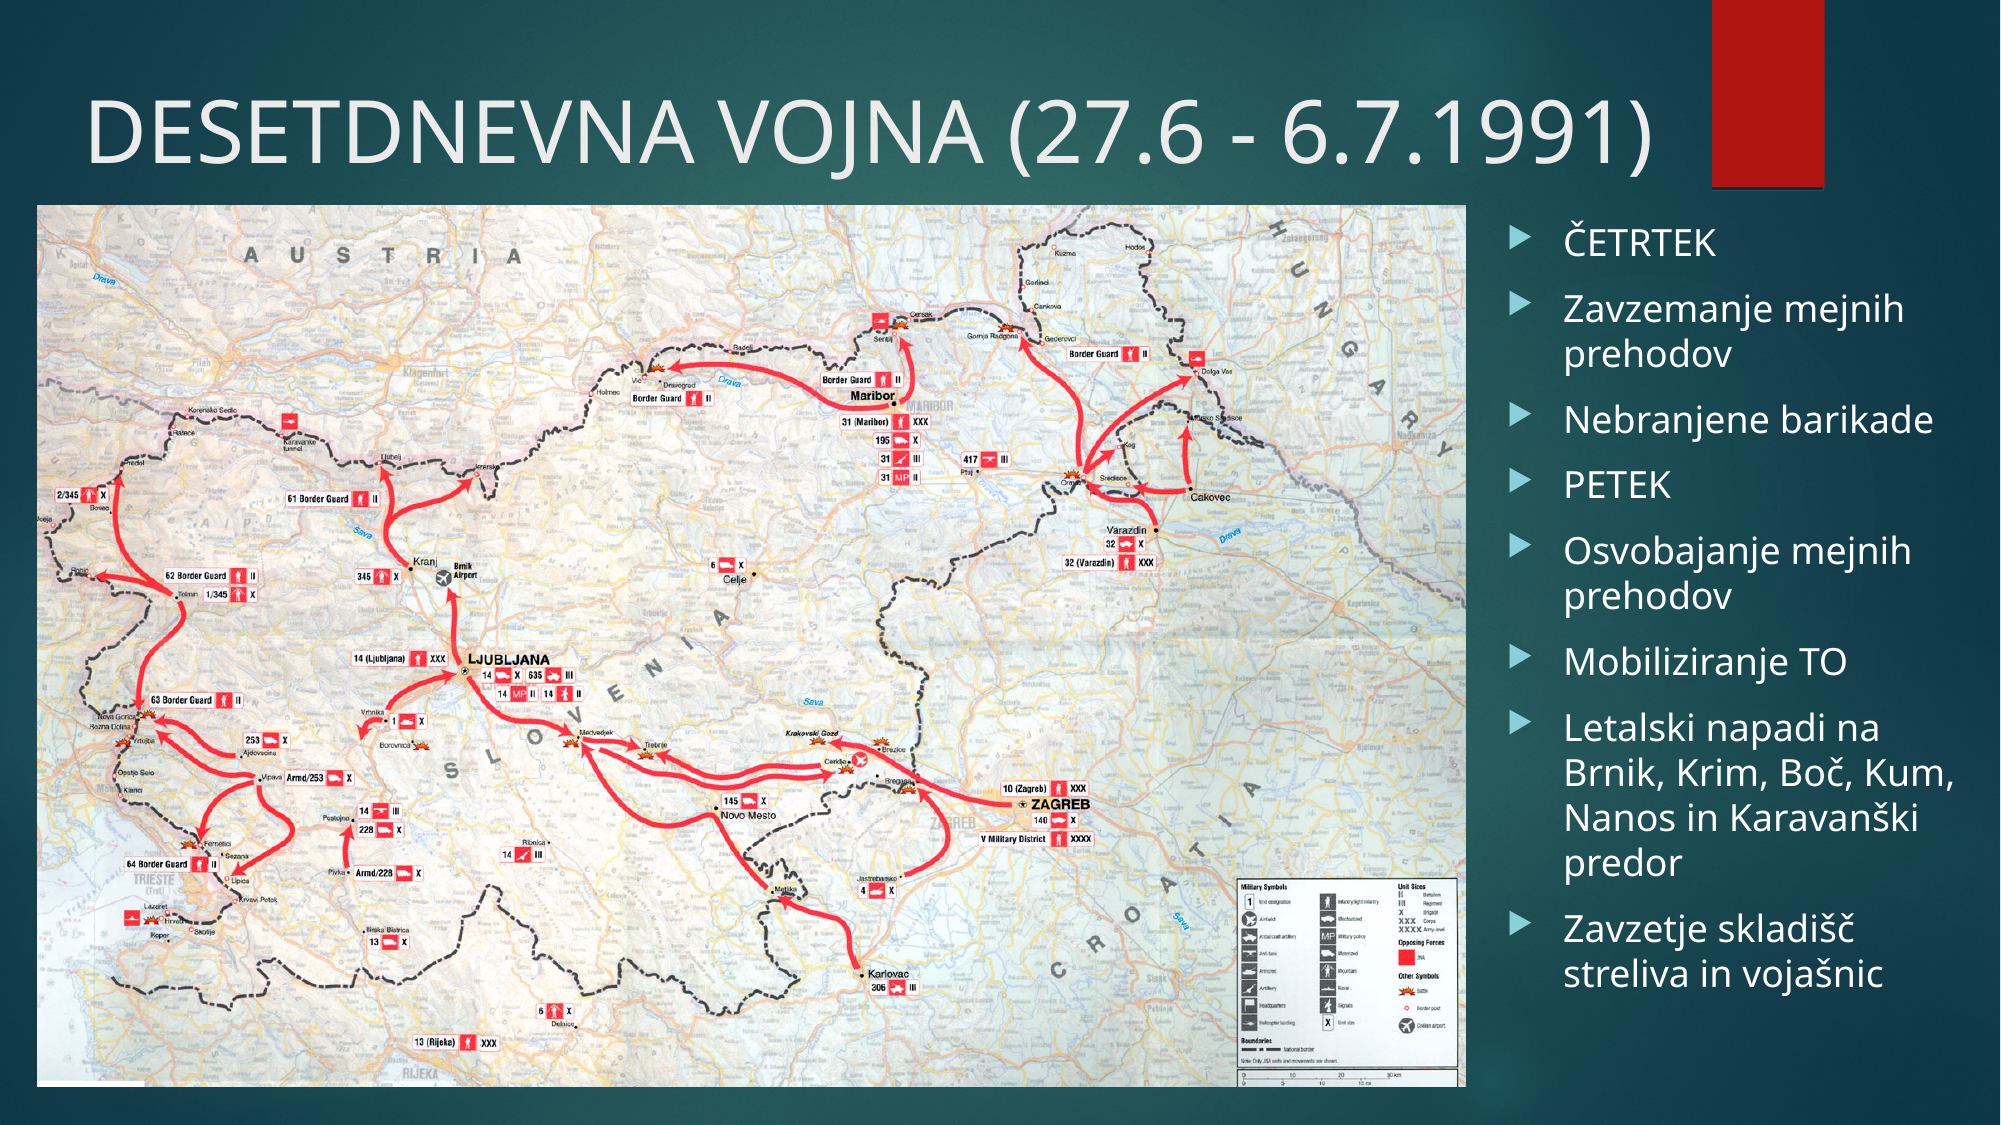

# DESETDNEVNA VOJNA (27.6 - 6.7.1991)
ČETRTEK
Zavzemanje mejnih prehodov
Nebranjene barikade
PETEK
Osvobajanje mejnih prehodov
Mobiliziranje TO
Letalski napadi na Brnik, Krim, Boč, Kum, Nanos in Karavanški predor
Zavzetje skladišč streliva in vojašnic